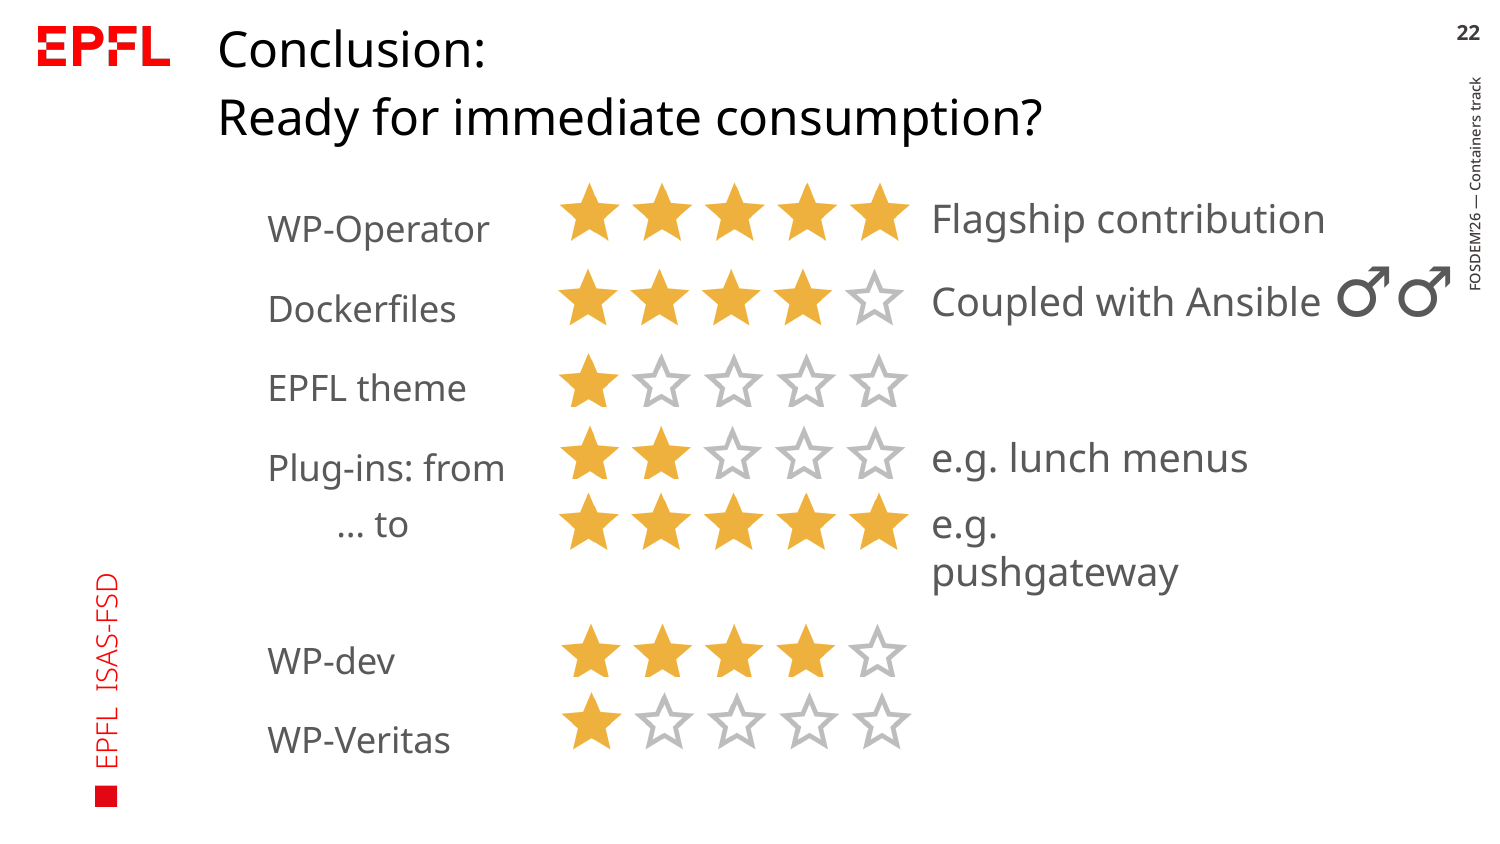

# Conclusion: Ready for immediate consumption?
Flagship contribution
WP-Operator
Dockerfiles
EPFL theme
Plug-ins: from
		… to
WP-dev
WP-Veritas
Coupled with Ansible 🤷‍♂️
e.g. lunch menus
e.g. pushgateway